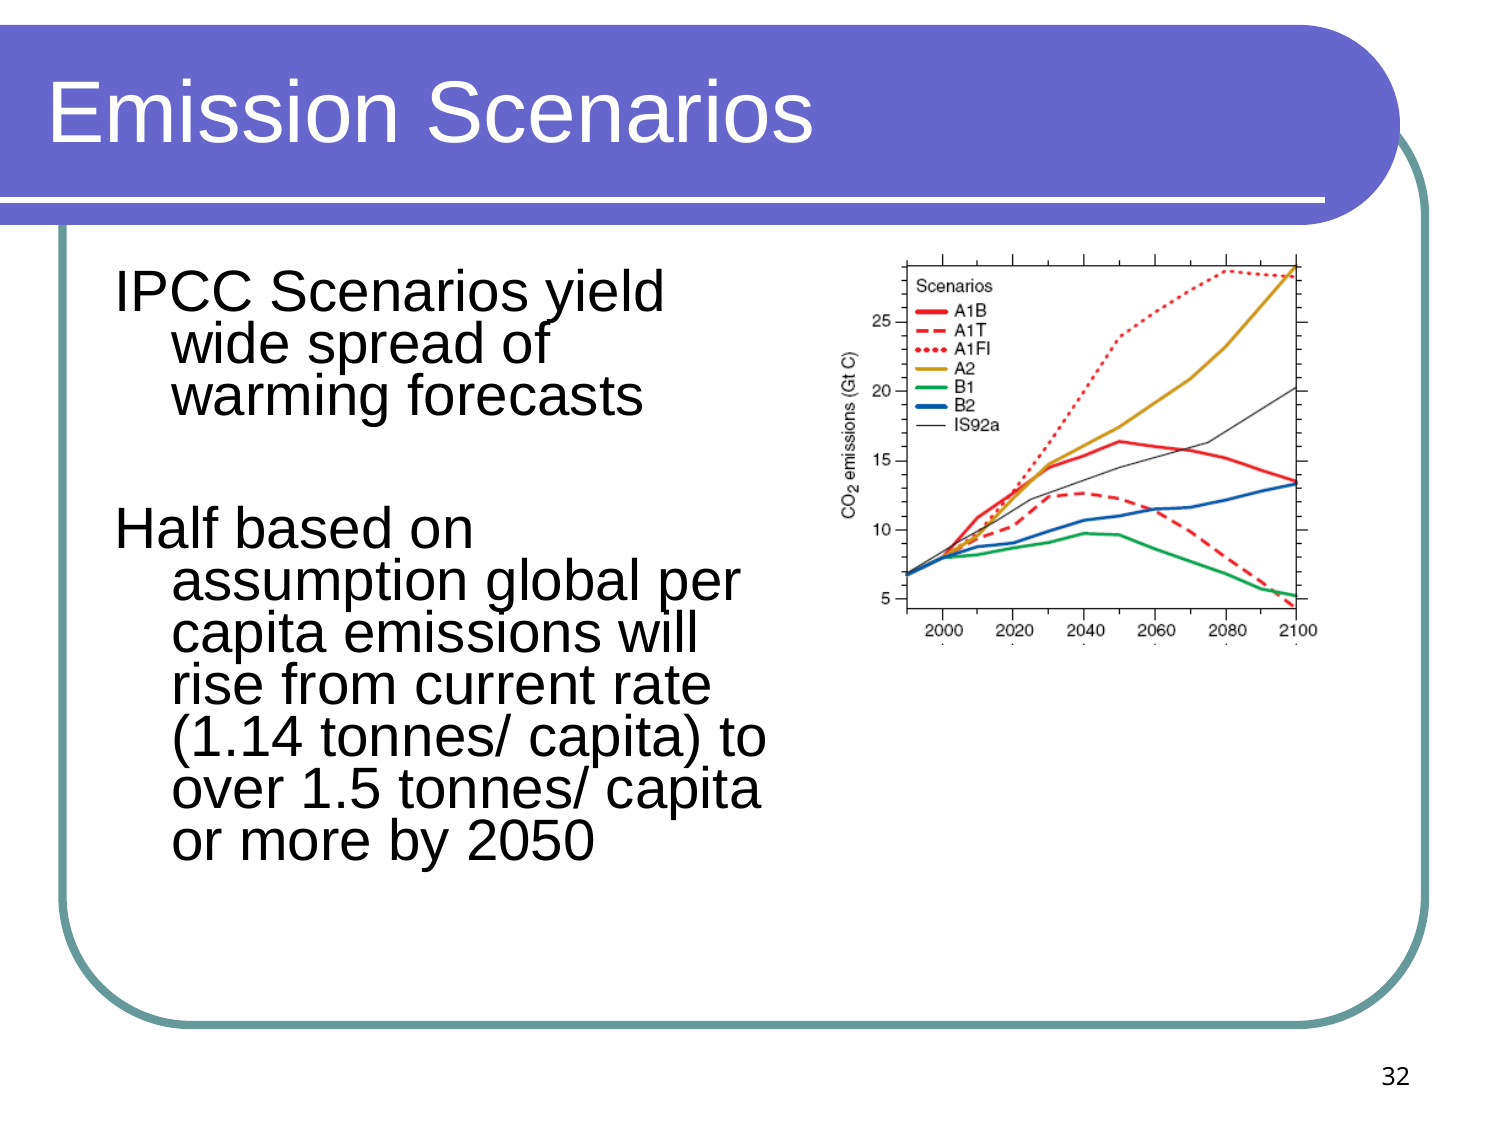

# Emission Scenarios
IPCC Scenarios yield wide spread of warming forecasts
Half based on assumption global per capita emissions will rise from current rate (1.14 tonnes/ capita) to over 1.5 tonnes/ capita or more by 2050
32